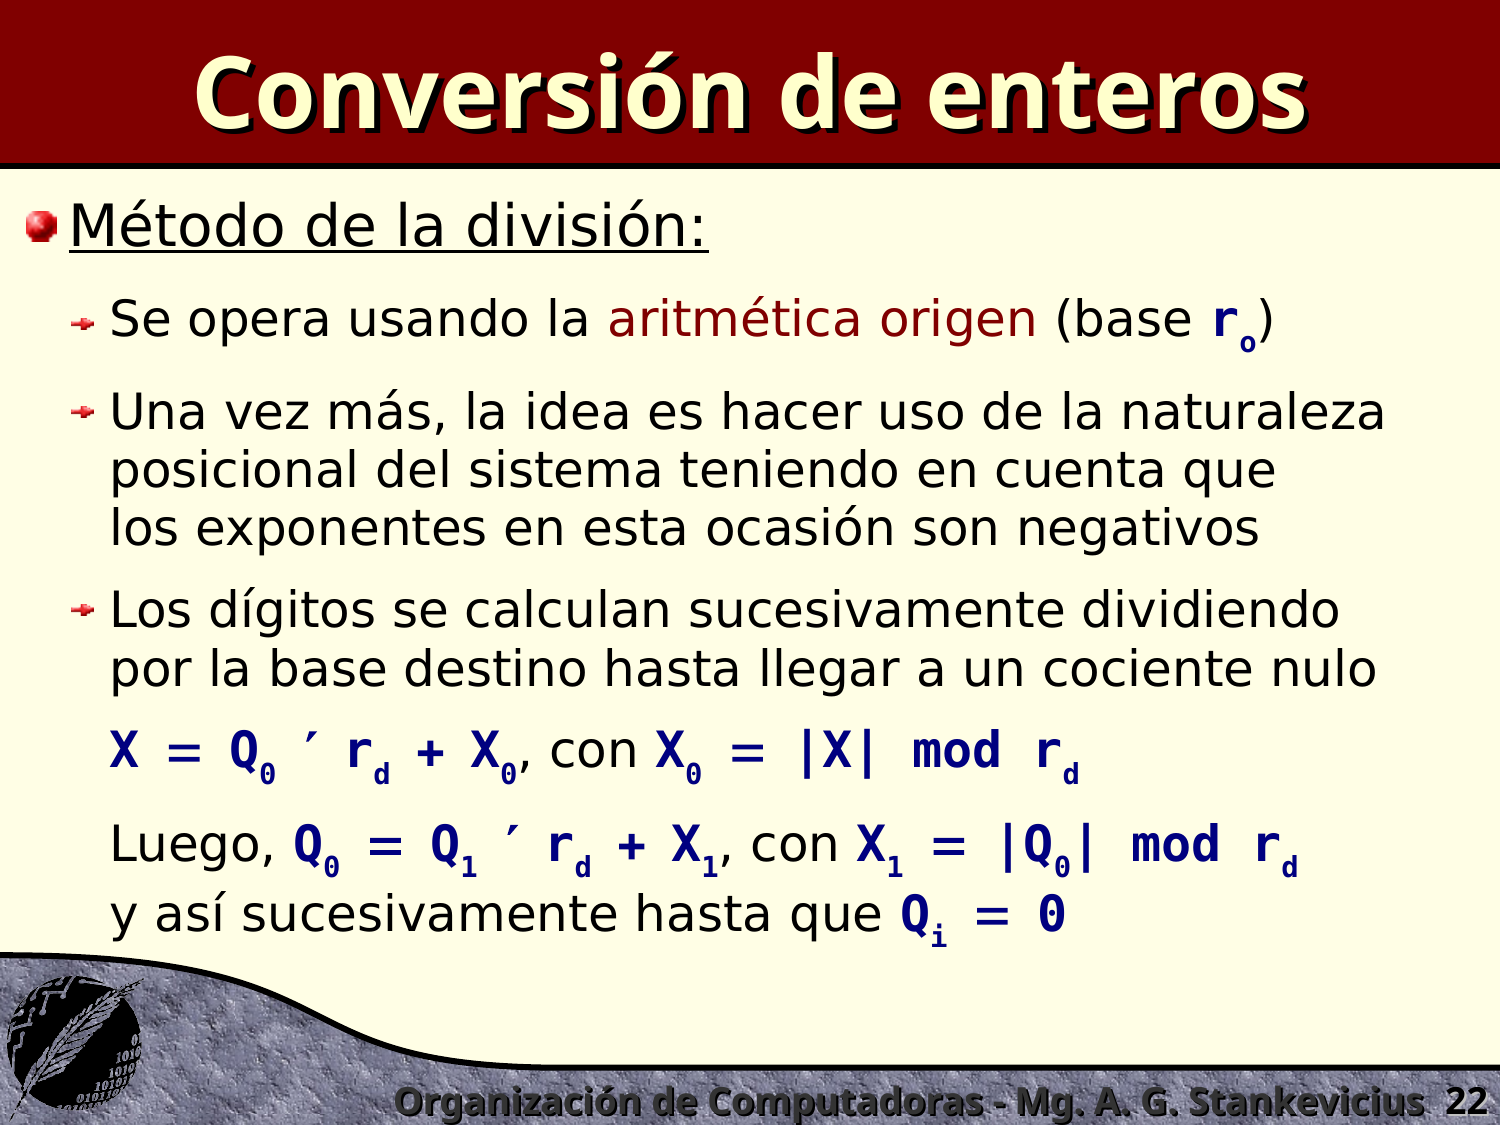

# Conversión de enteros
Método de la división:
Se opera usando la aritmética origen (base ro)
Una vez más, la idea es hacer uso de la naturaleza posicional del sistema teniendo en cuenta que
los exponentes en esta ocasión son negativos
Los dígitos se calculan sucesivamente dividiendo
por la base destino hasta llegar a un cociente nulo
X = Q0 ´ rd + X0, con X0 = |X| mod rd
Luego, Q0 = Q1 ´ rd + X1, con X1 = |Q0| mod rd
y así sucesivamente hasta que Qi = 0
22